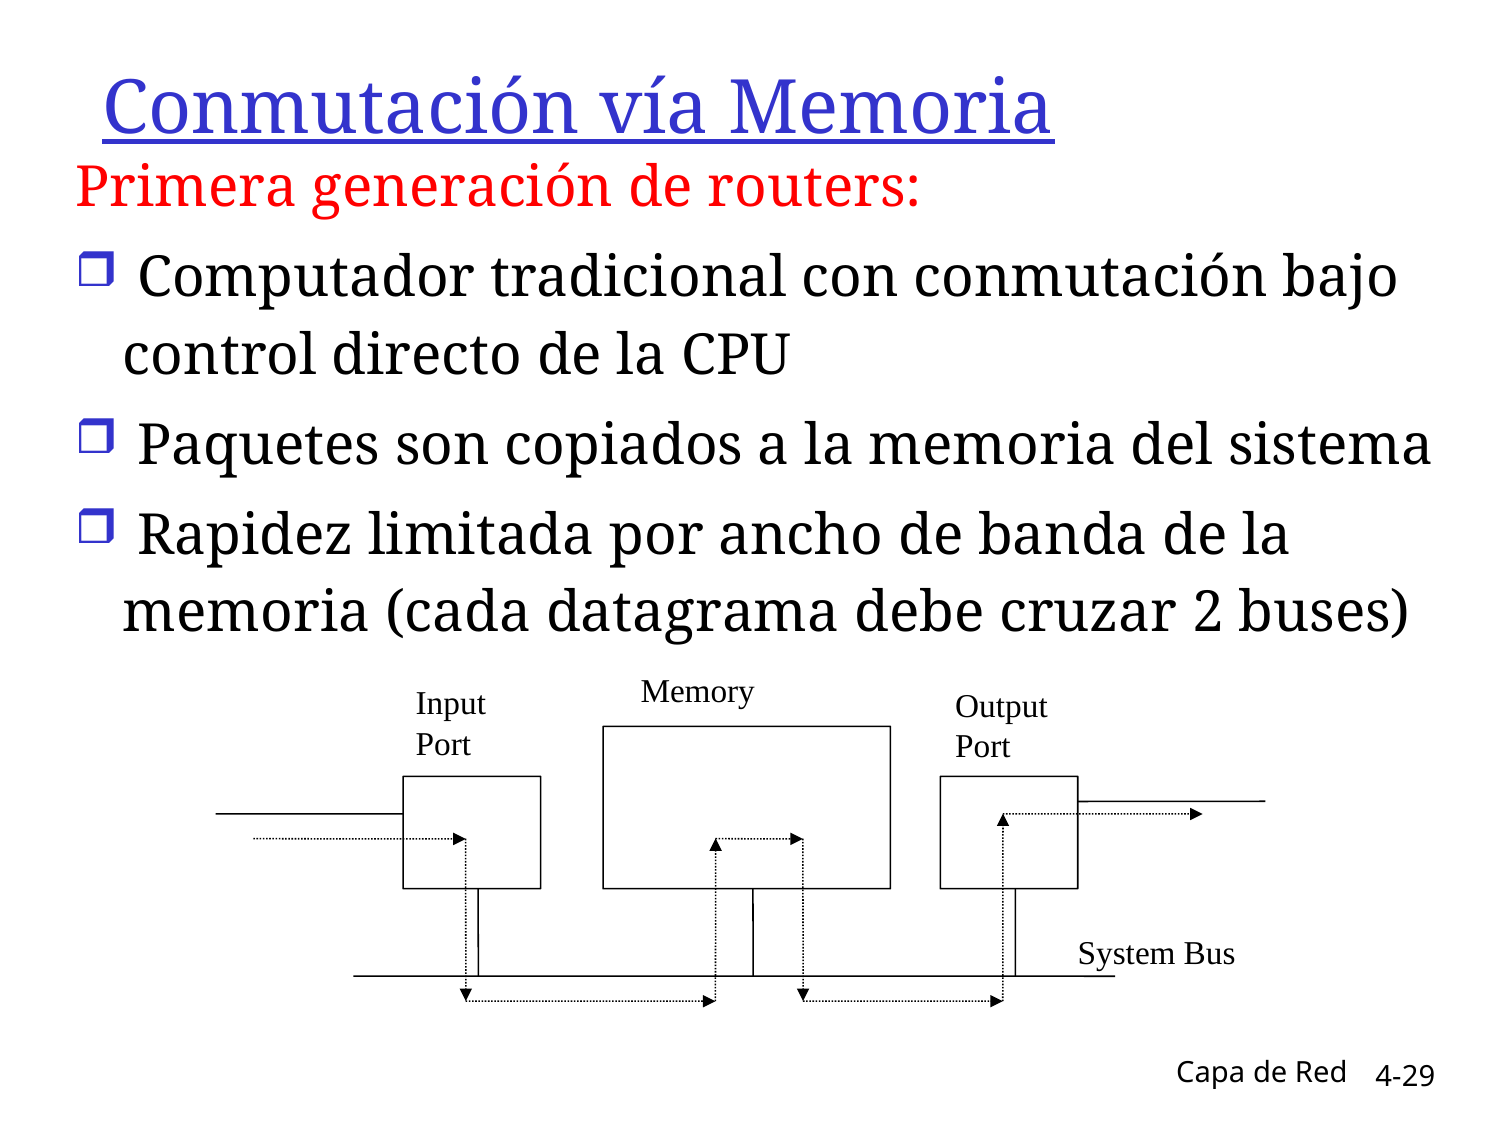

# Conmutación vía Memoria
Primera generación de routers:
 Computador tradicional con conmutación bajo control directo de la CPU
 Paquetes son copiados a la memoria del sistema
 Rapidez limitada por ancho de banda de la memoria (cada datagrama debe cruzar 2 buses)
Memory
Input
Port
Output
Port
System Bus